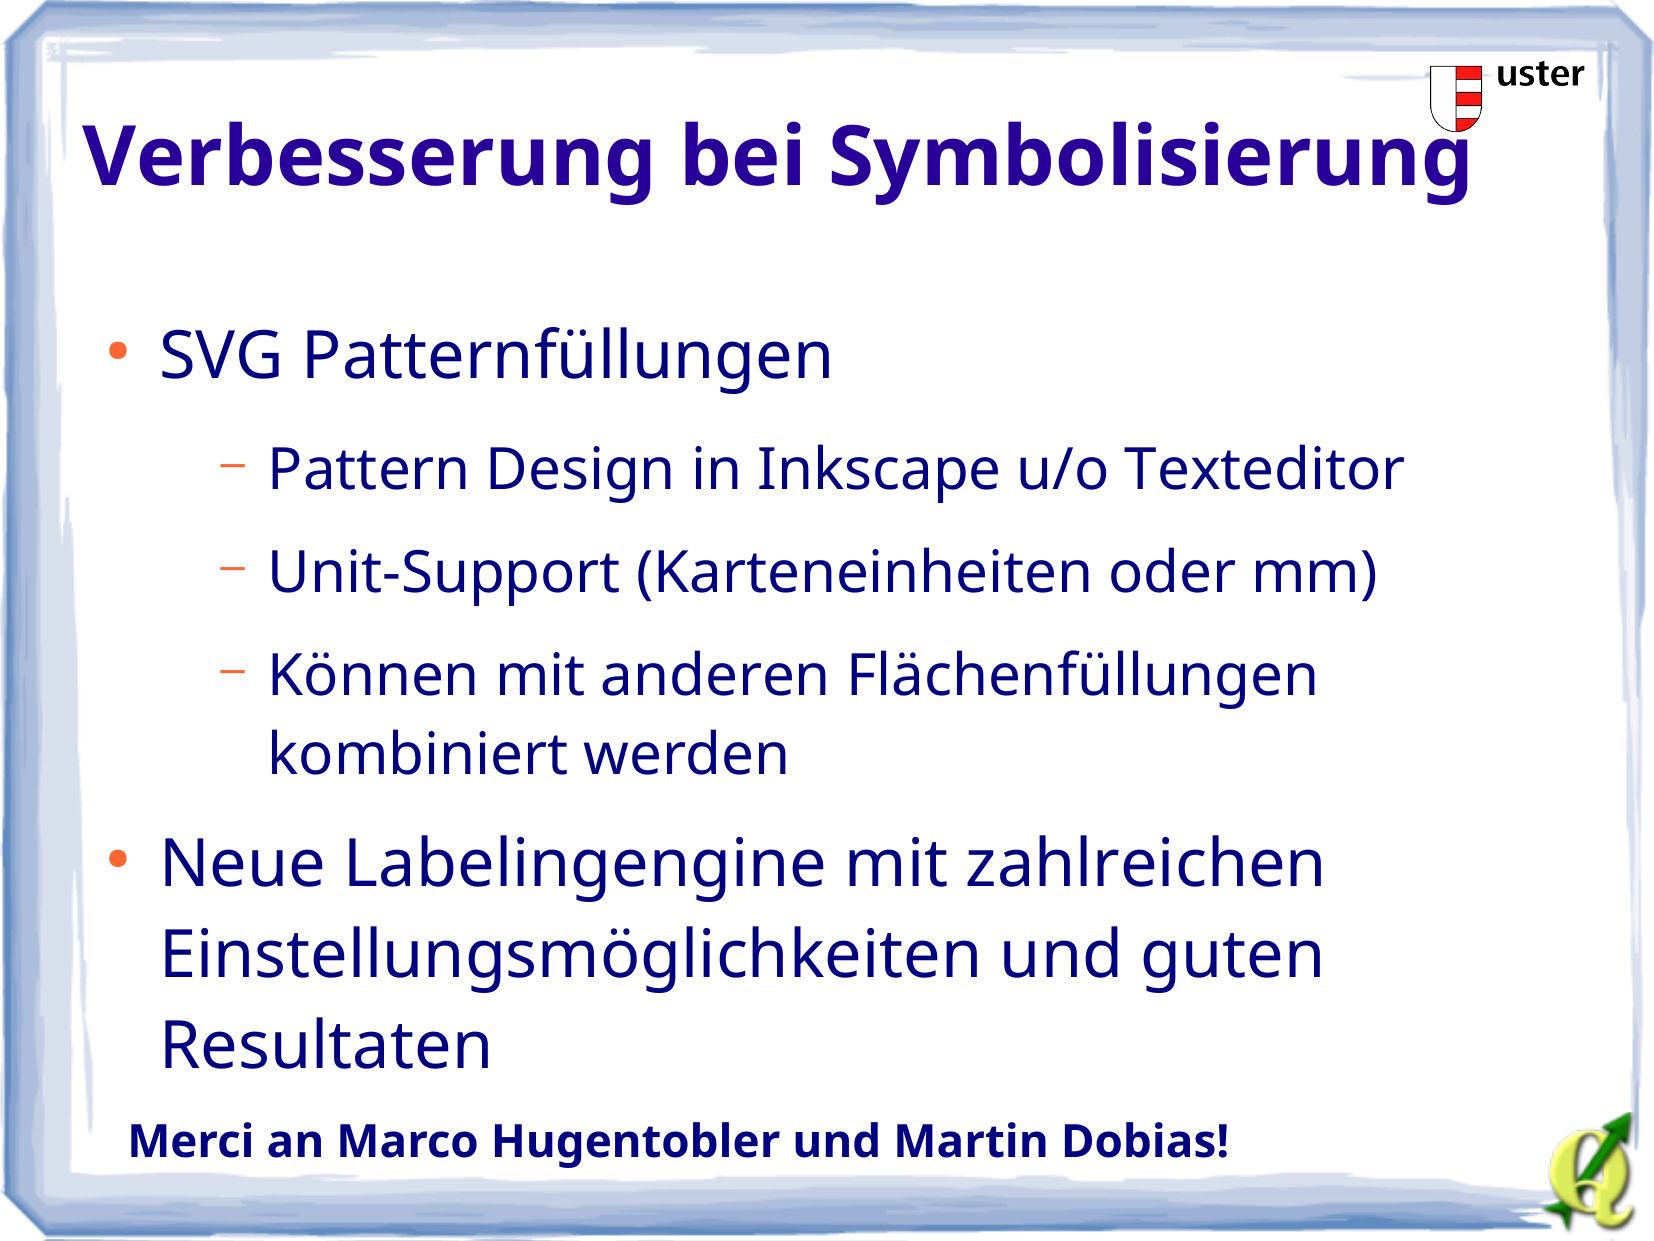

# Verbesserung bei Symbolisierung
SVG Patternfüllungen
Pattern Design in Inkscape u/o Texteditor
Unit-Support (Karteneinheiten oder mm)
Können mit anderen Flächenfüllungen kombiniert werden
Neue Labelingengine mit zahlreichen Einstellungsmöglichkeiten und guten Resultaten
Merci an Marco Hugentobler und Martin Dobias!